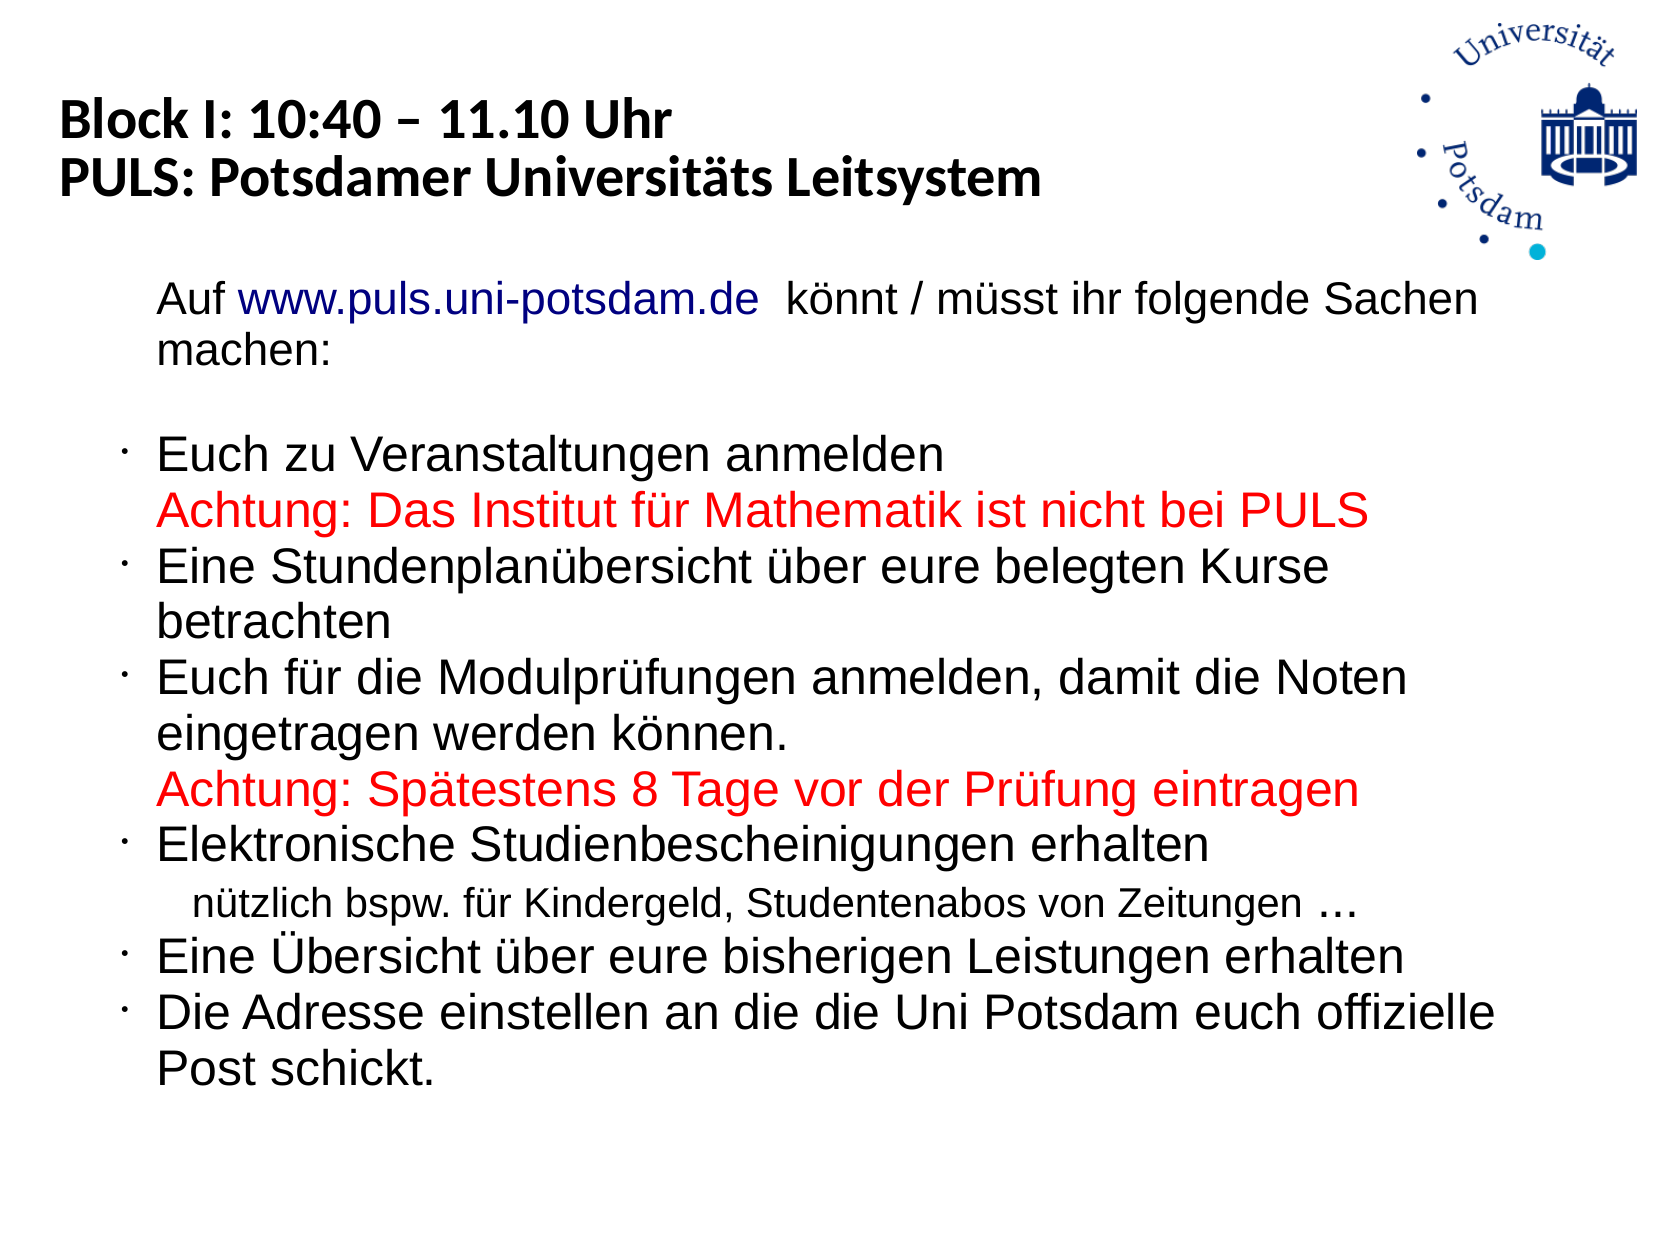

# Block I: 10:40 – 11.10 Uhr PULS: Potsdamer Universitäts Leitsystem
Auf www.puls.uni-potsdam.de könnt / müsst ihr folgende Sachen machen:
Euch zu Veranstaltungen anmelden
Achtung: Das Institut für Mathematik ist nicht bei PULS
Eine Stundenplanübersicht über eure belegten Kurse betrachten
Euch für die Modulprüfungen anmelden, damit die Noten eingetragen werden können.
Achtung: Spätestens 8 Tage vor der Prüfung eintragen
Elektronische Studienbescheinigungen erhalten
nützlich bspw. für Kindergeld, Studentenabos von Zeitungen ...
Eine Übersicht über eure bisherigen Leistungen erhalten
Die Adresse einstellen an die die Uni Potsdam euch offizielle Post schickt.